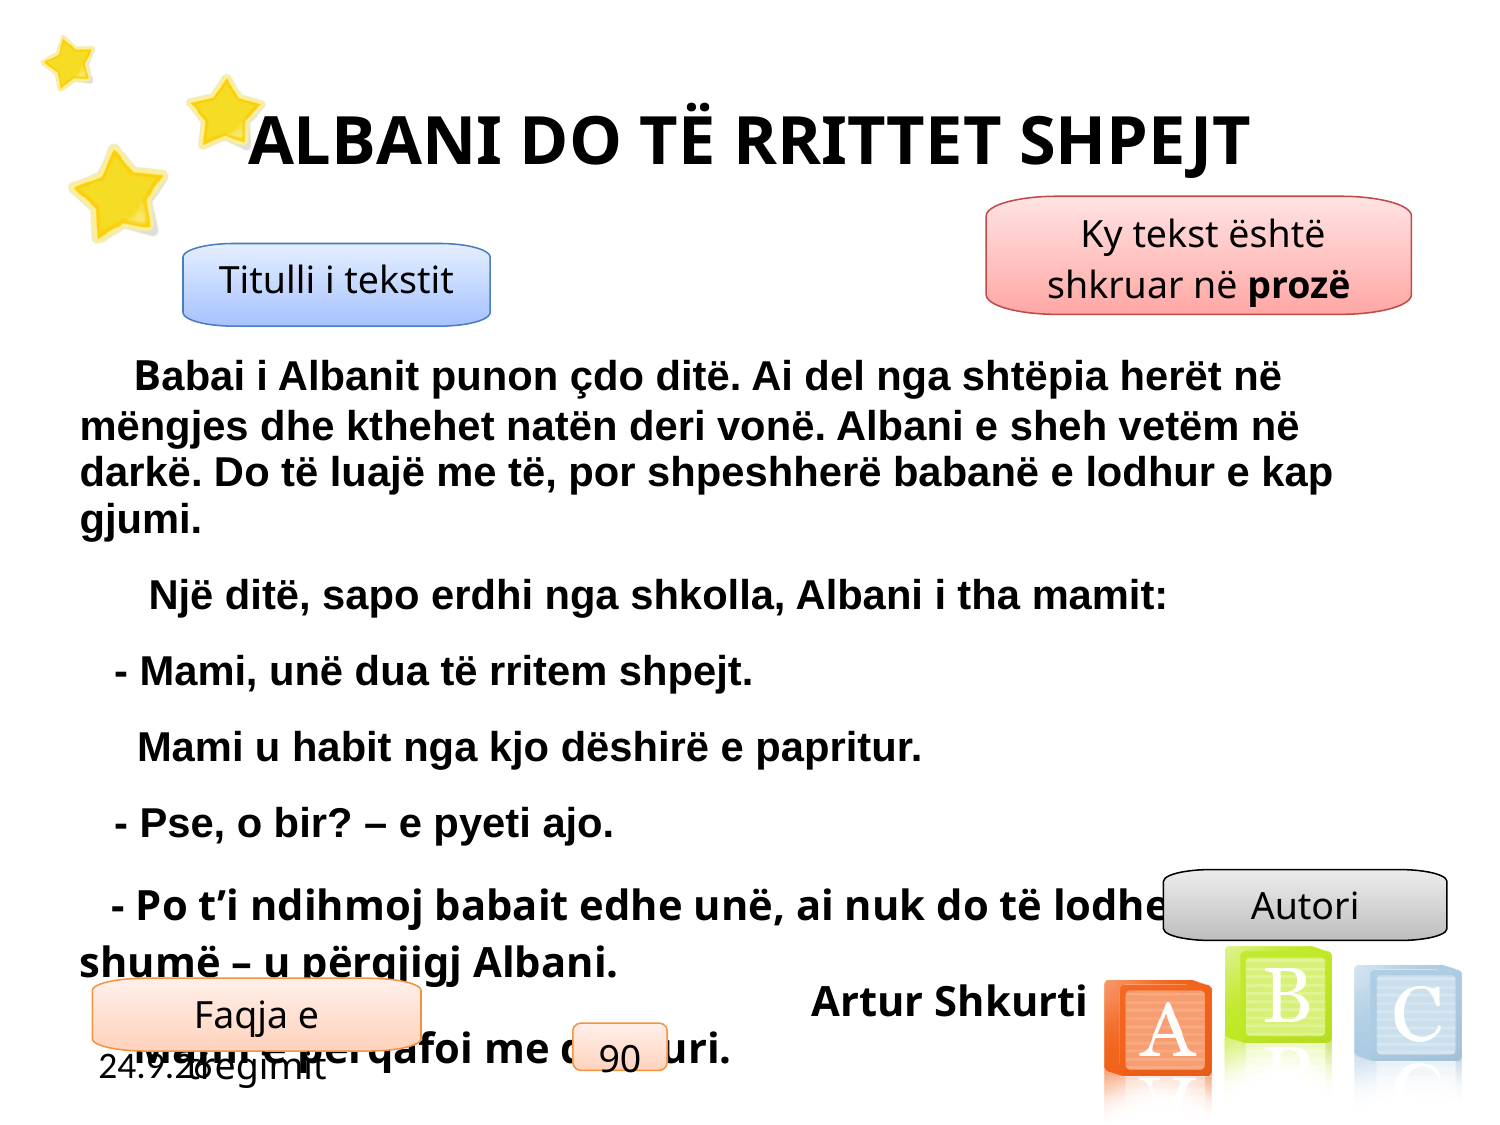

ALBANI DO TË RRITTET SHPEJT
 Ky tekst është shkruar në prozë
Titulli i tekstit
# Babai i Albanit punon çdo ditë. Ai del nga shtëpia herët në mëngjes dhe kthehet natën deri vonë. Albani e sheh vetëm në darkë. Do të luajë me të, por shpeshherë babanë e lodhur e kap gjumi.
 Një ditë, sapo erdhi nga shkolla, Albani i tha mamit:
 - Mami, unë dua të rritem shpejt.
 Mami u habit nga kjo dëshirë e papritur.
 - Pse, o bir? – e pyeti ajo.
 - Po t’i ndihmoj babait edhe unë, ai nuk do të lodhet aq shumë – u përgjigj Albani.
 Mami e përqafoi me dashuri.
Autori
Artur Shkurti
Faqja e tregimit
90